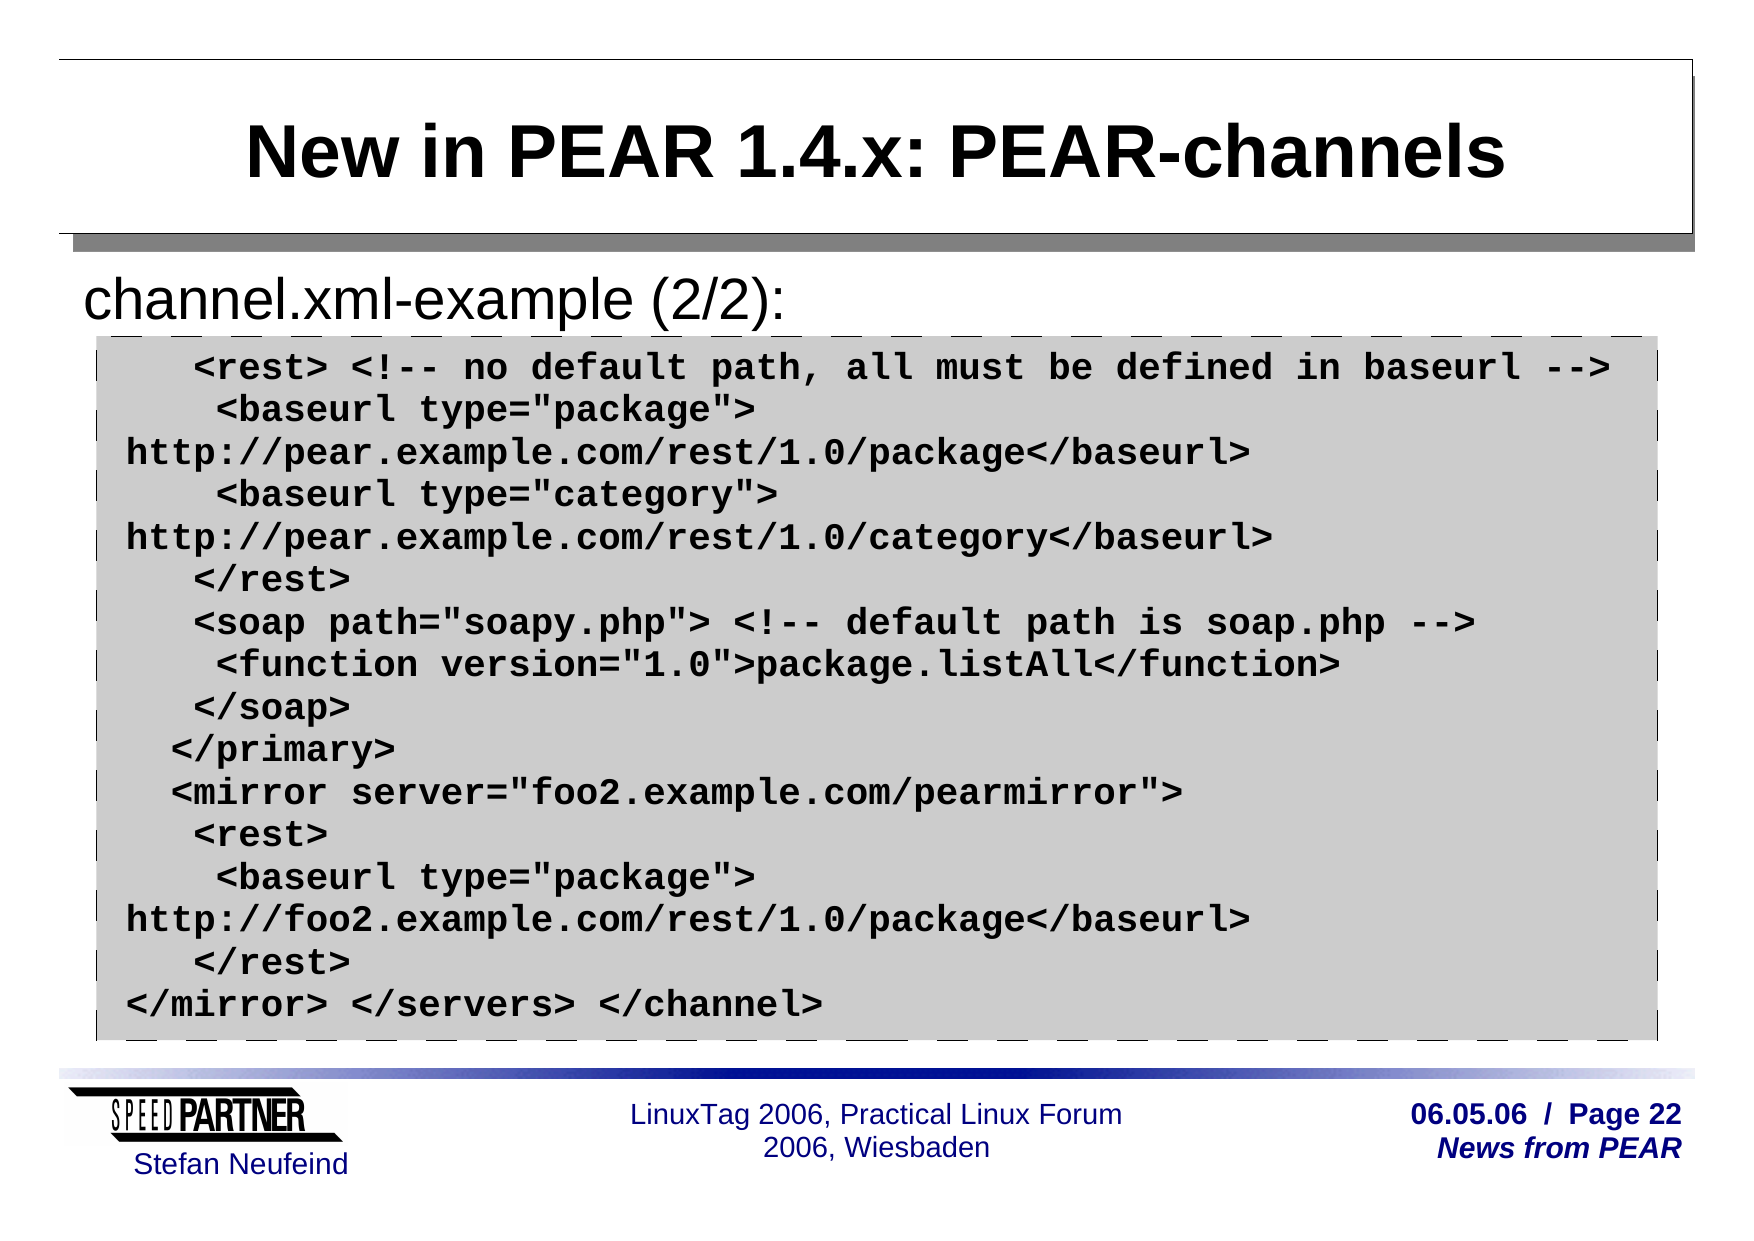

# New in PEAR 1.4.x: PEAR-channels
channel.xml-example (2/2):
 <rest> <!-- no default path, all must be defined in baseurl -->
 <baseurl type="package">
http://pear.example.com/rest/1.0/package</baseurl>
 <baseurl type="category">
http://pear.example.com/rest/1.0/category</baseurl>
 </rest>
 <soap path="soapy.php"> <!-- default path is soap.php -->
 <function version="1.0">package.listAll</function>
 </soap>
 </primary>
 <mirror server="foo2.example.com/pearmirror">
 <rest>
 <baseurl type="package">
http://foo2.example.com/rest/1.0/package</baseurl>
 </rest>
</mirror> </servers> </channel>